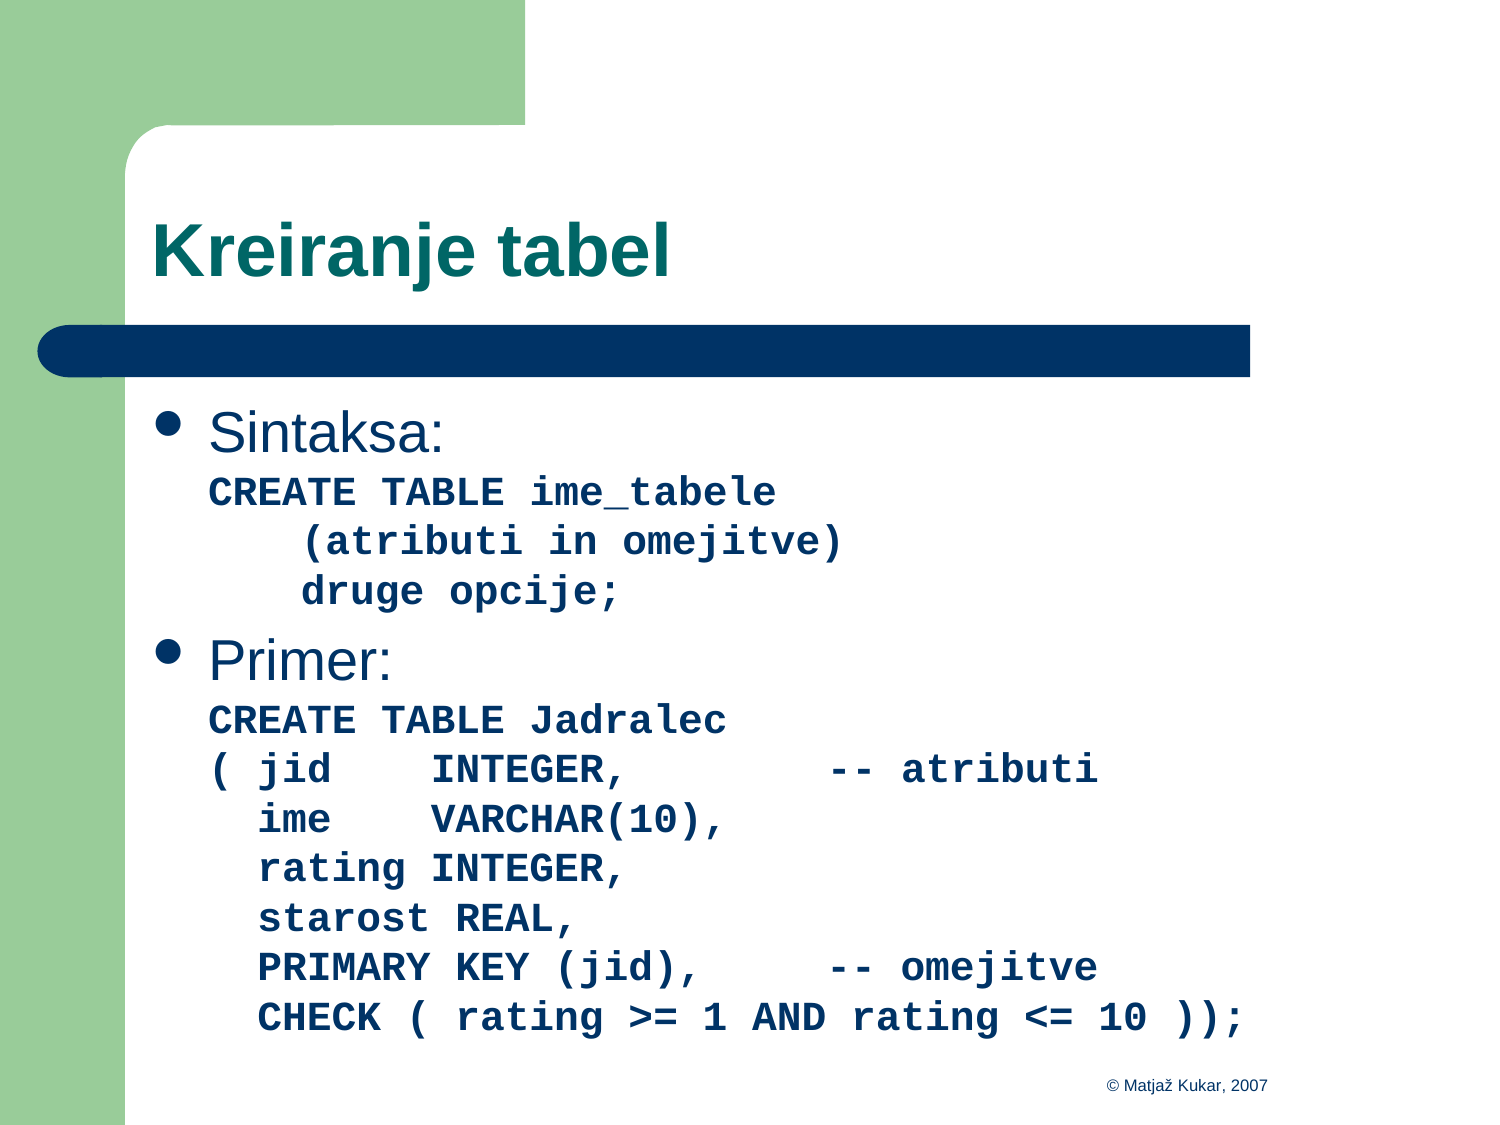

# Kreiranje tabel
Sintaksa:
CREATE TABLE ime_tabele
	(atributi in omejitve)
	druge opcije;
Primer:
CREATE TABLE Jadralec
( jid INTEGER, -- atributi
 ime VARCHAR(10),
 rating INTEGER,
 starost REAL,
 PRIMARY KEY (jid), -- omejitve
 CHECK ( rating >= 1 AND rating <= 10 ));
© Matjaž Kukar, 2007